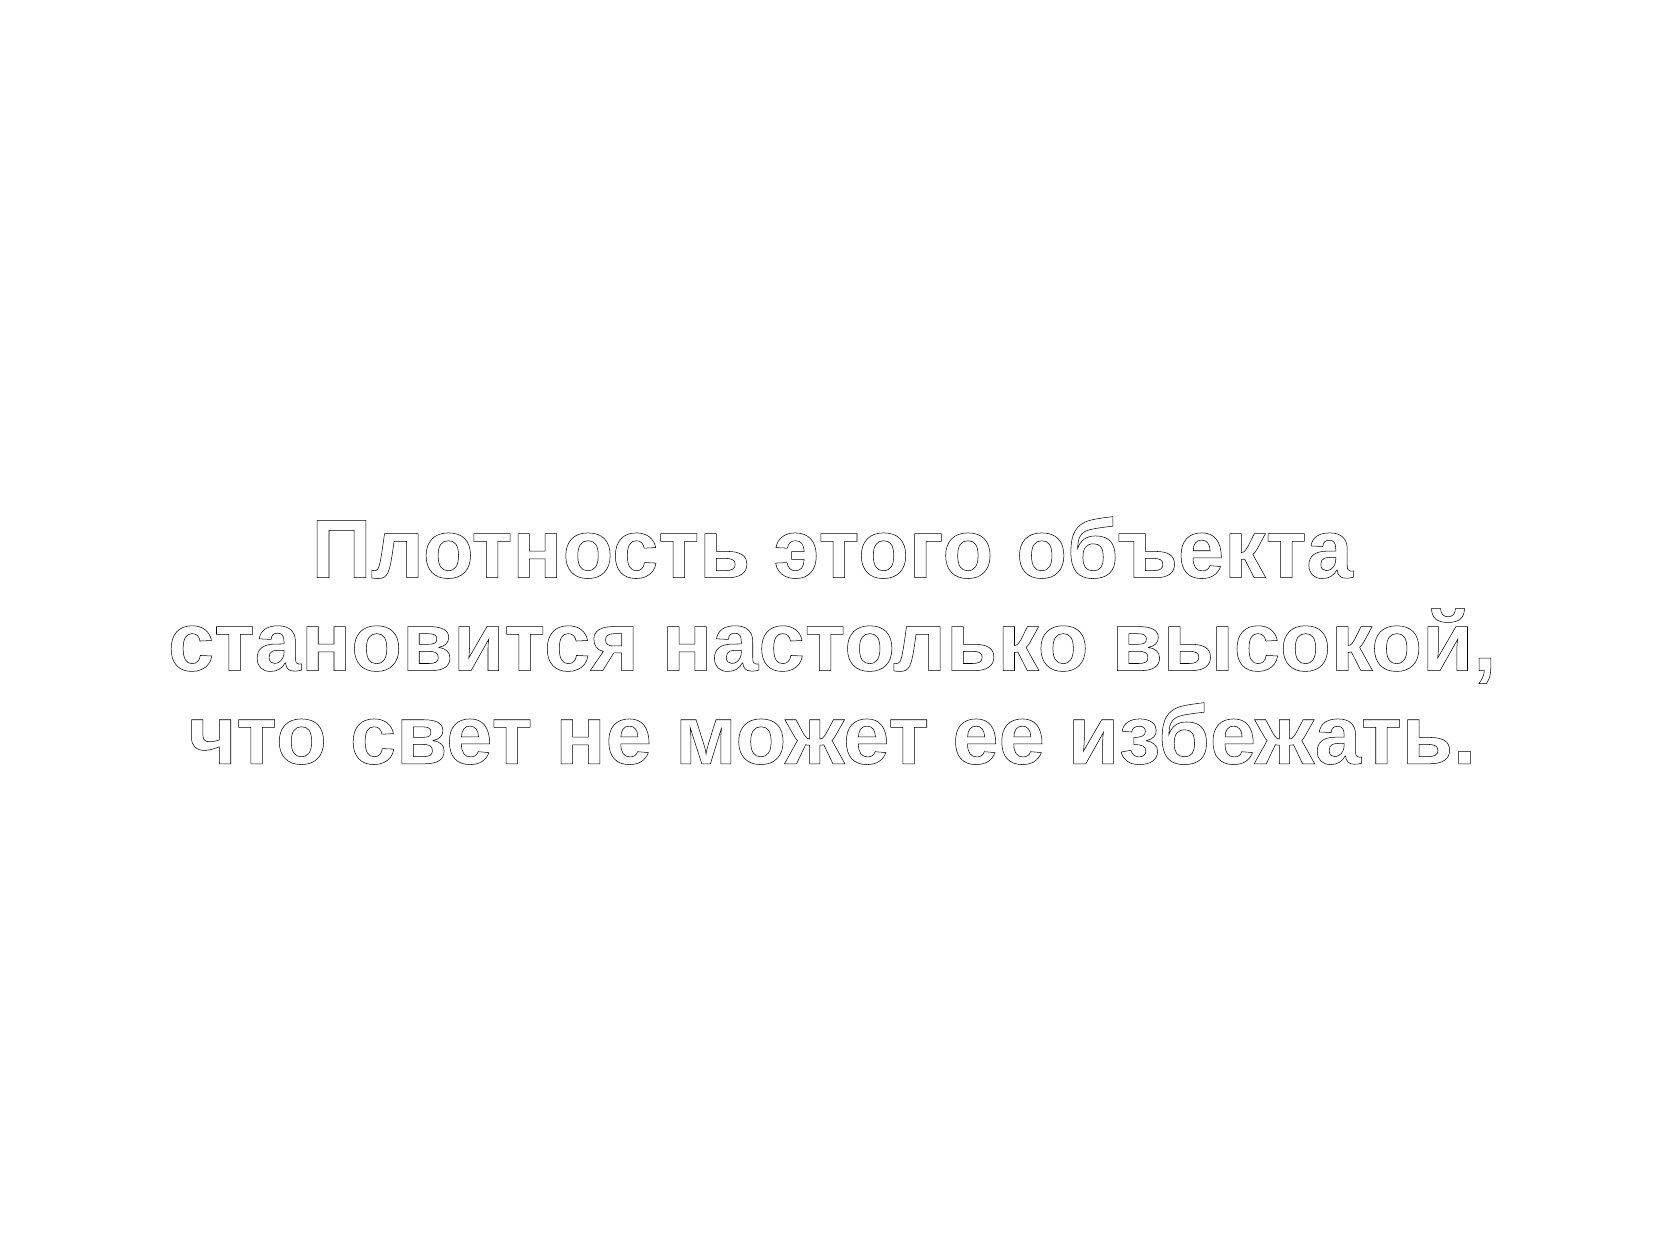

# Плотность этого объекта становится настолько высокой, что свет не может ее избежать.